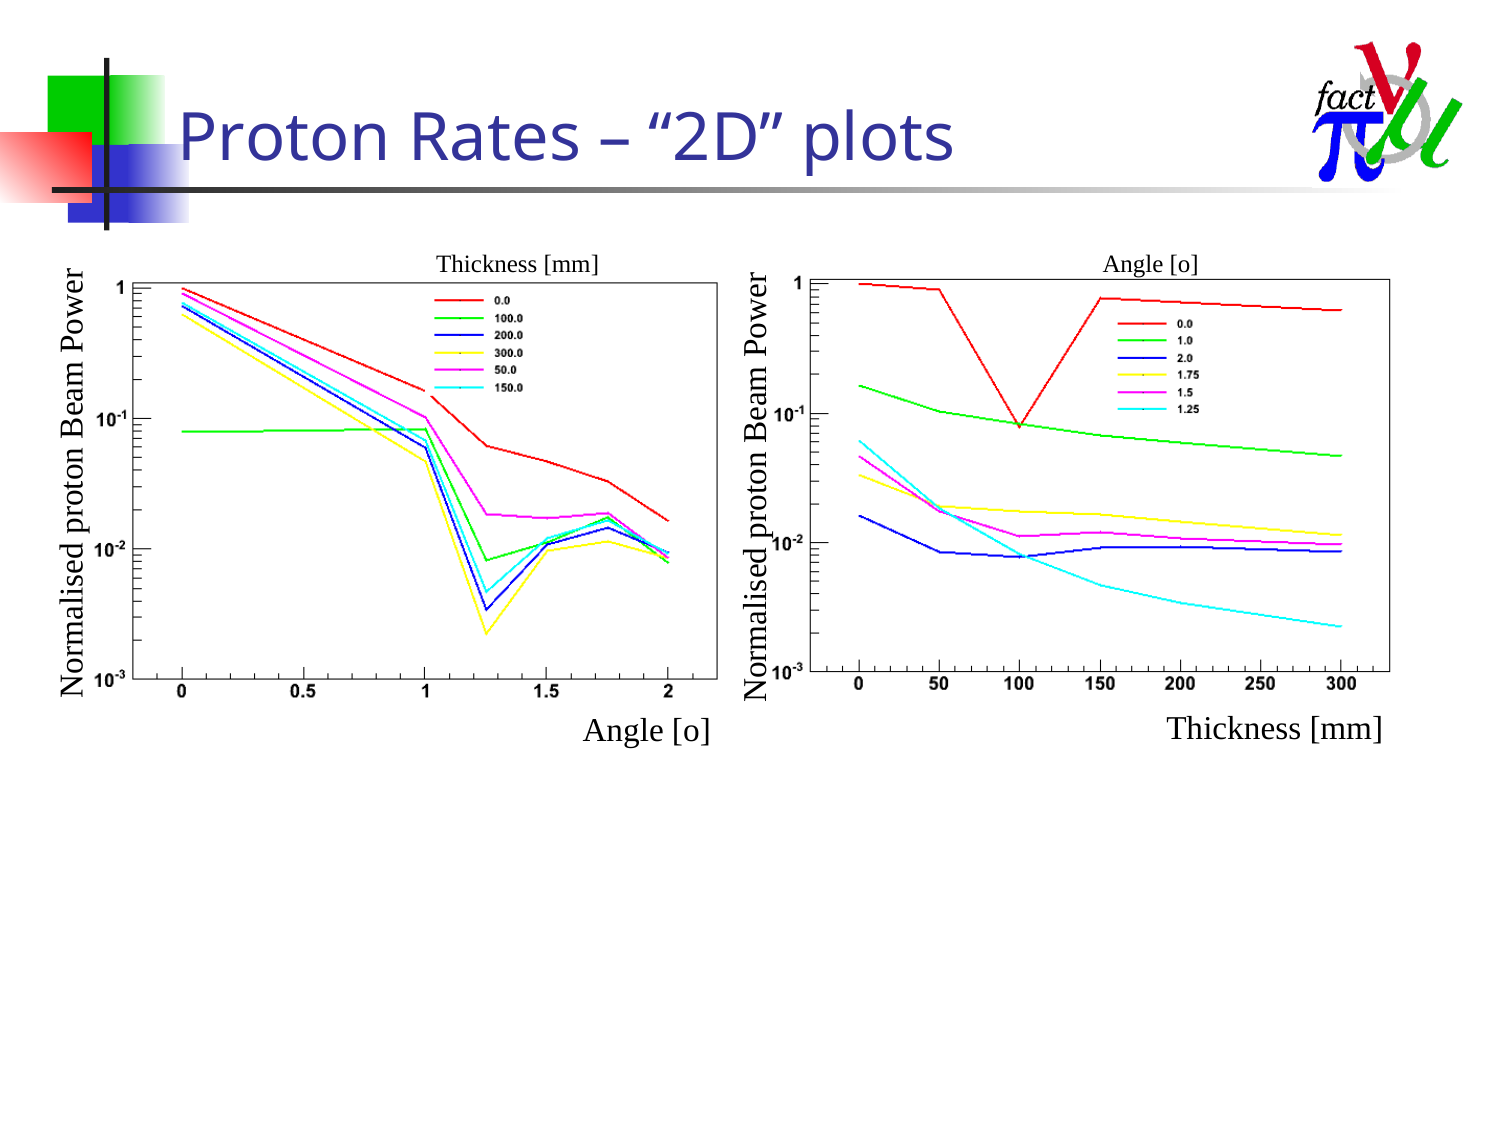

# Proton Rates – “2D” plots
Angle [o]
Thickness [mm]
Normalised proton Beam Power
Normalised proton Beam Power
Thickness [mm]
Angle [o]